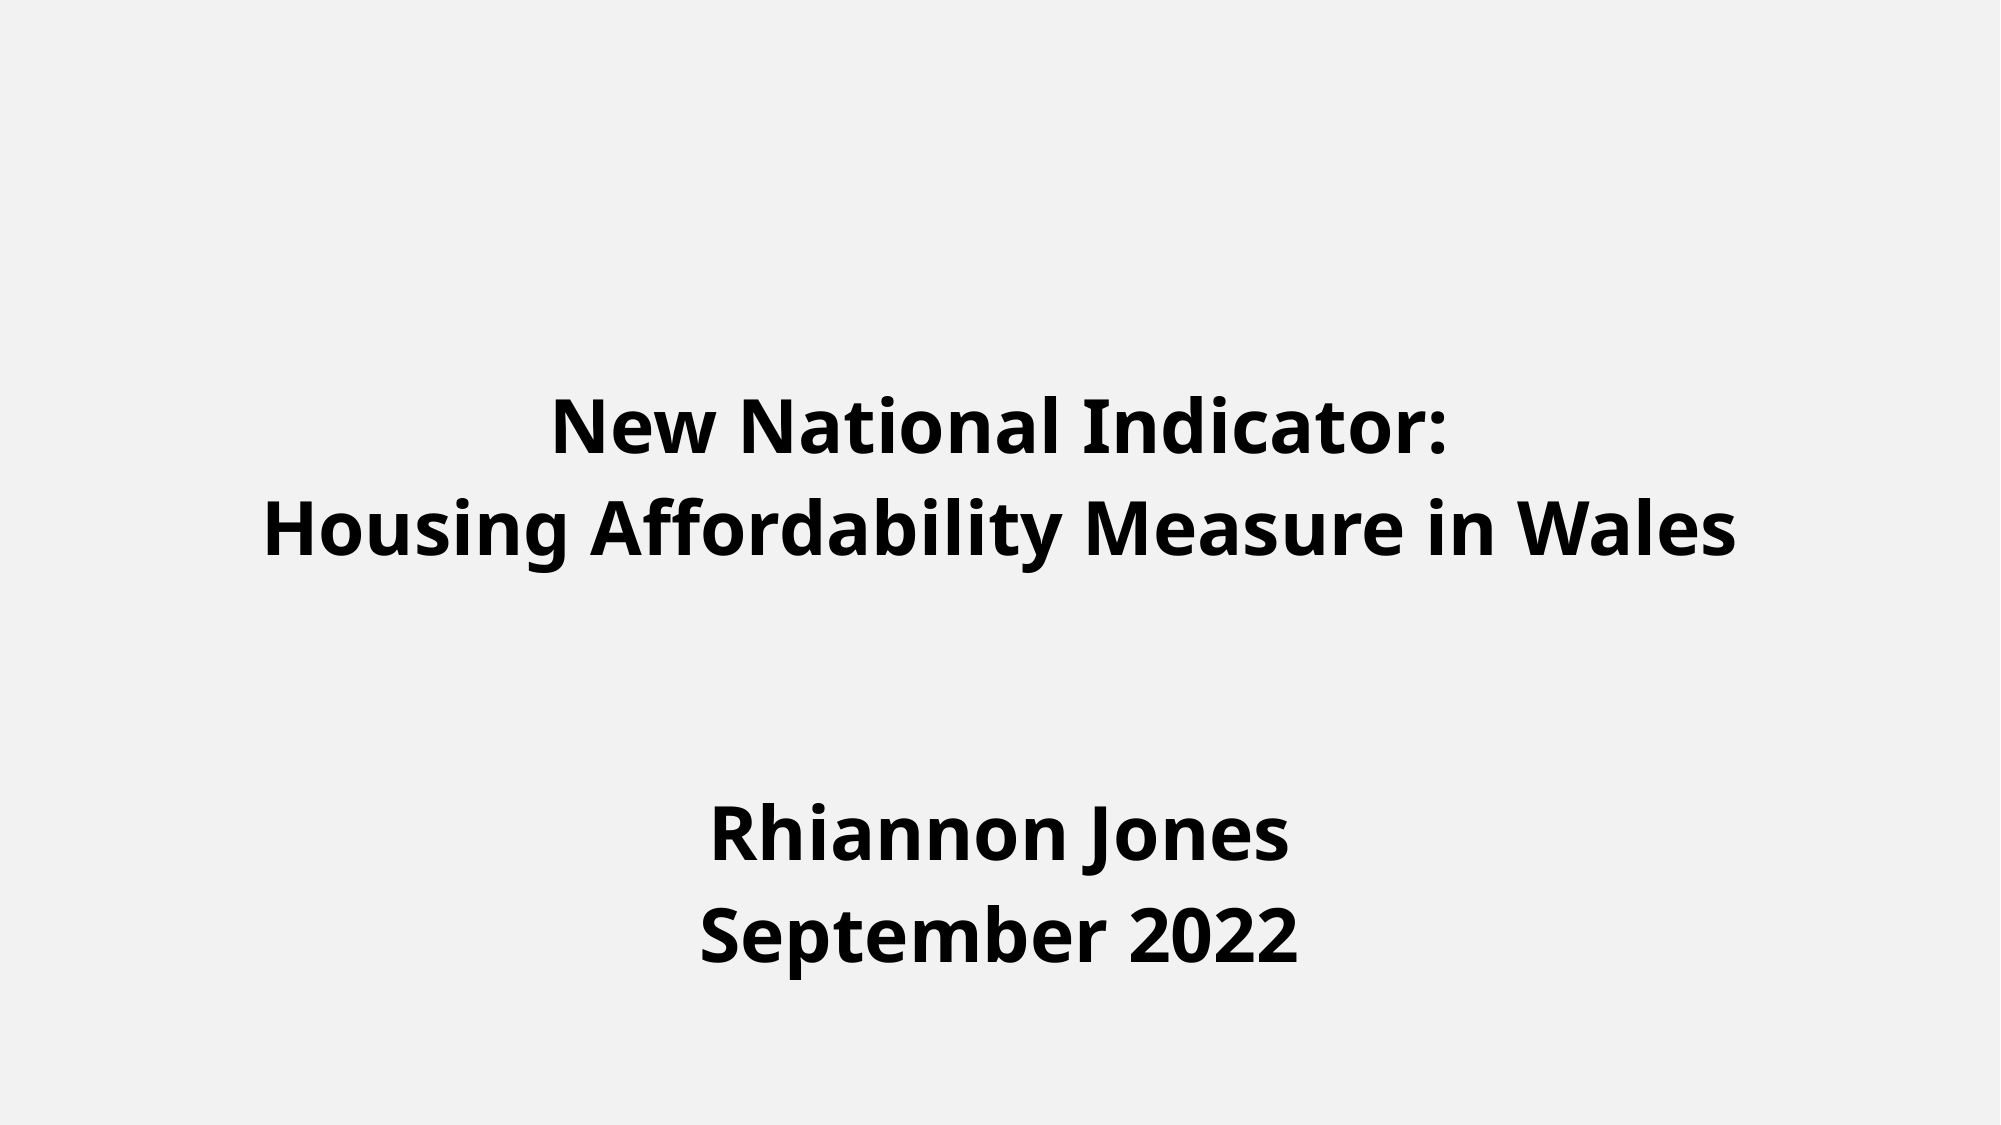

# New National Indicator:
Housing Affordability Measure in Wales
Rhiannon Jones
September 2022